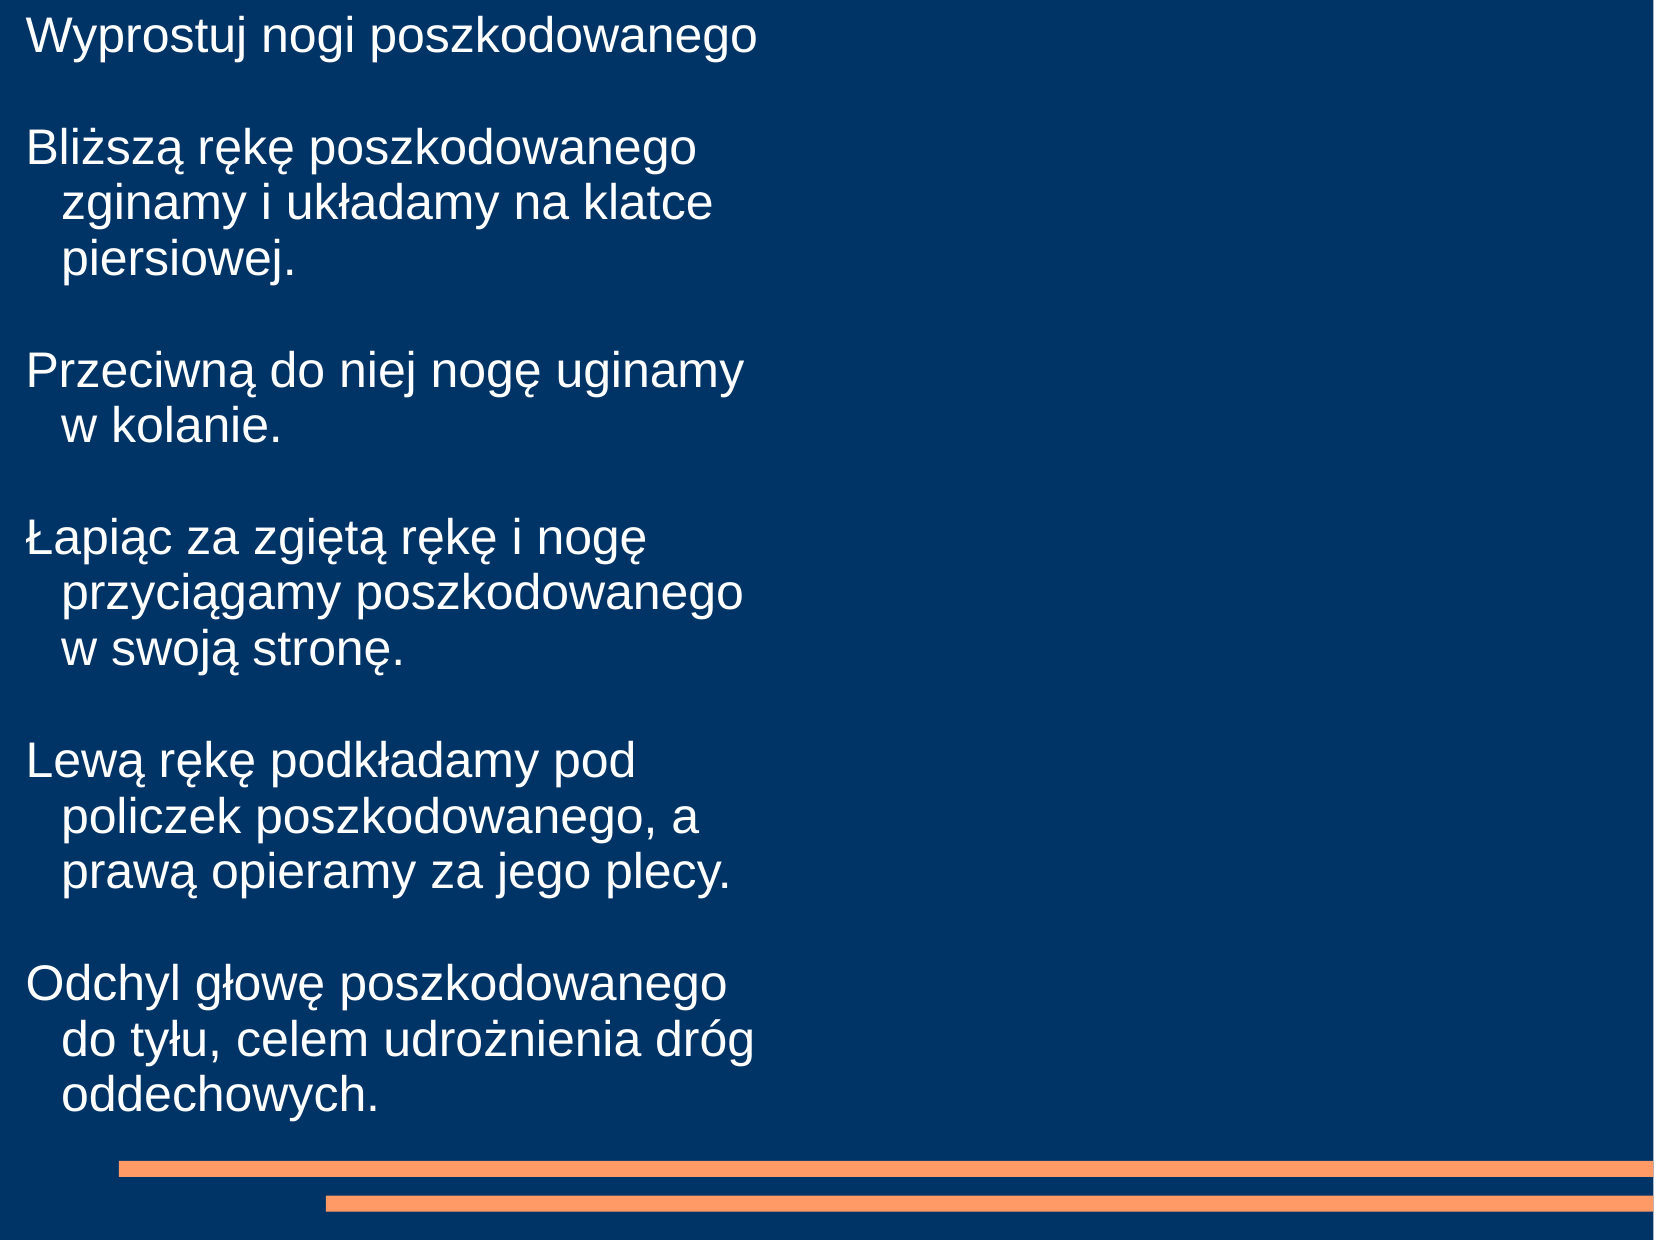

Wyprostuj nogi poszkodowanego
Bliższą rękę poszkodowanego zginamy i układamy na klatce piersiowej.
Przeciwną do niej nogę uginamy w kolanie.
Łapiąc za zgiętą rękę i nogę przyciągamy poszkodowanego w swoją stronę.
Lewą rękę podkładamy pod policzek poszkodowanego, a prawą opieramy za jego plecy.
Odchyl głowę poszkodowanego do tyłu, celem udrożnienia dróg oddechowych.